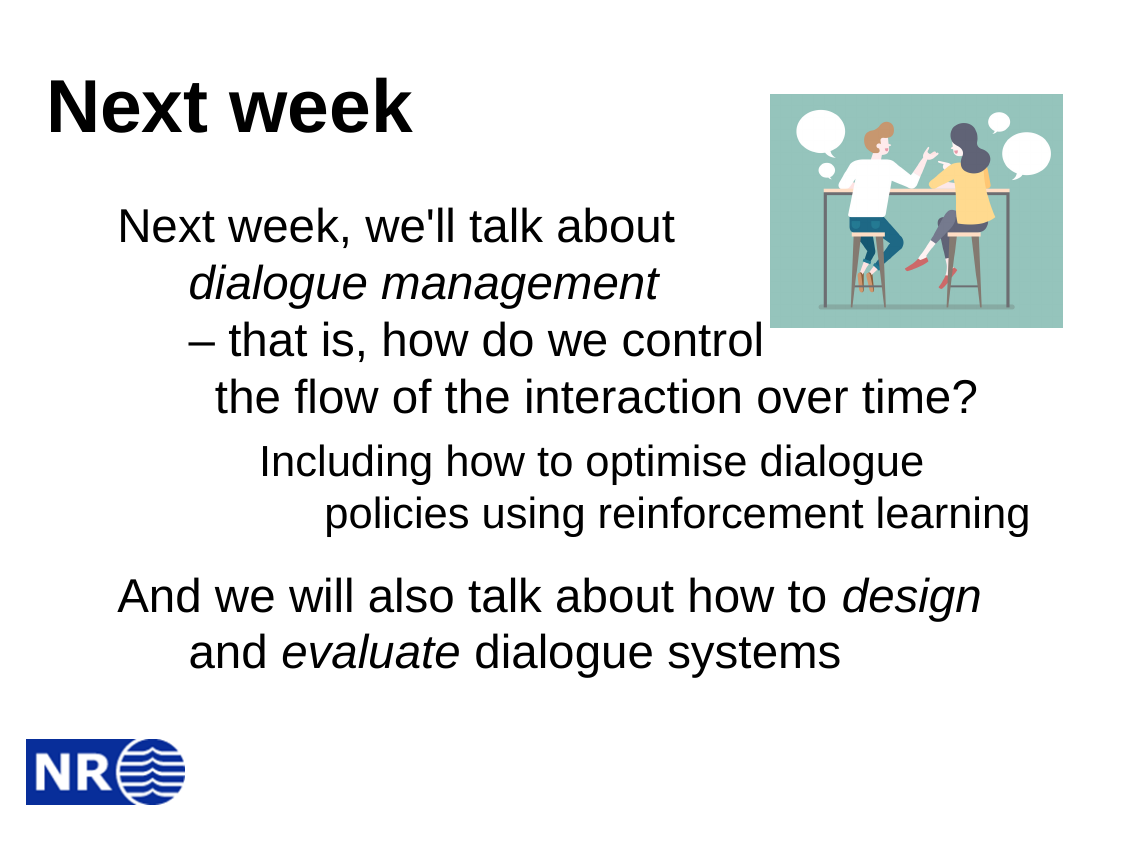

# Next week
Next week, we'll talk about dialogue management – that is, how do we control the flow of the interaction over time?
Including how to optimise dialogue policies using reinforcement learning
And we will also talk about how to design and evaluate dialogue systems